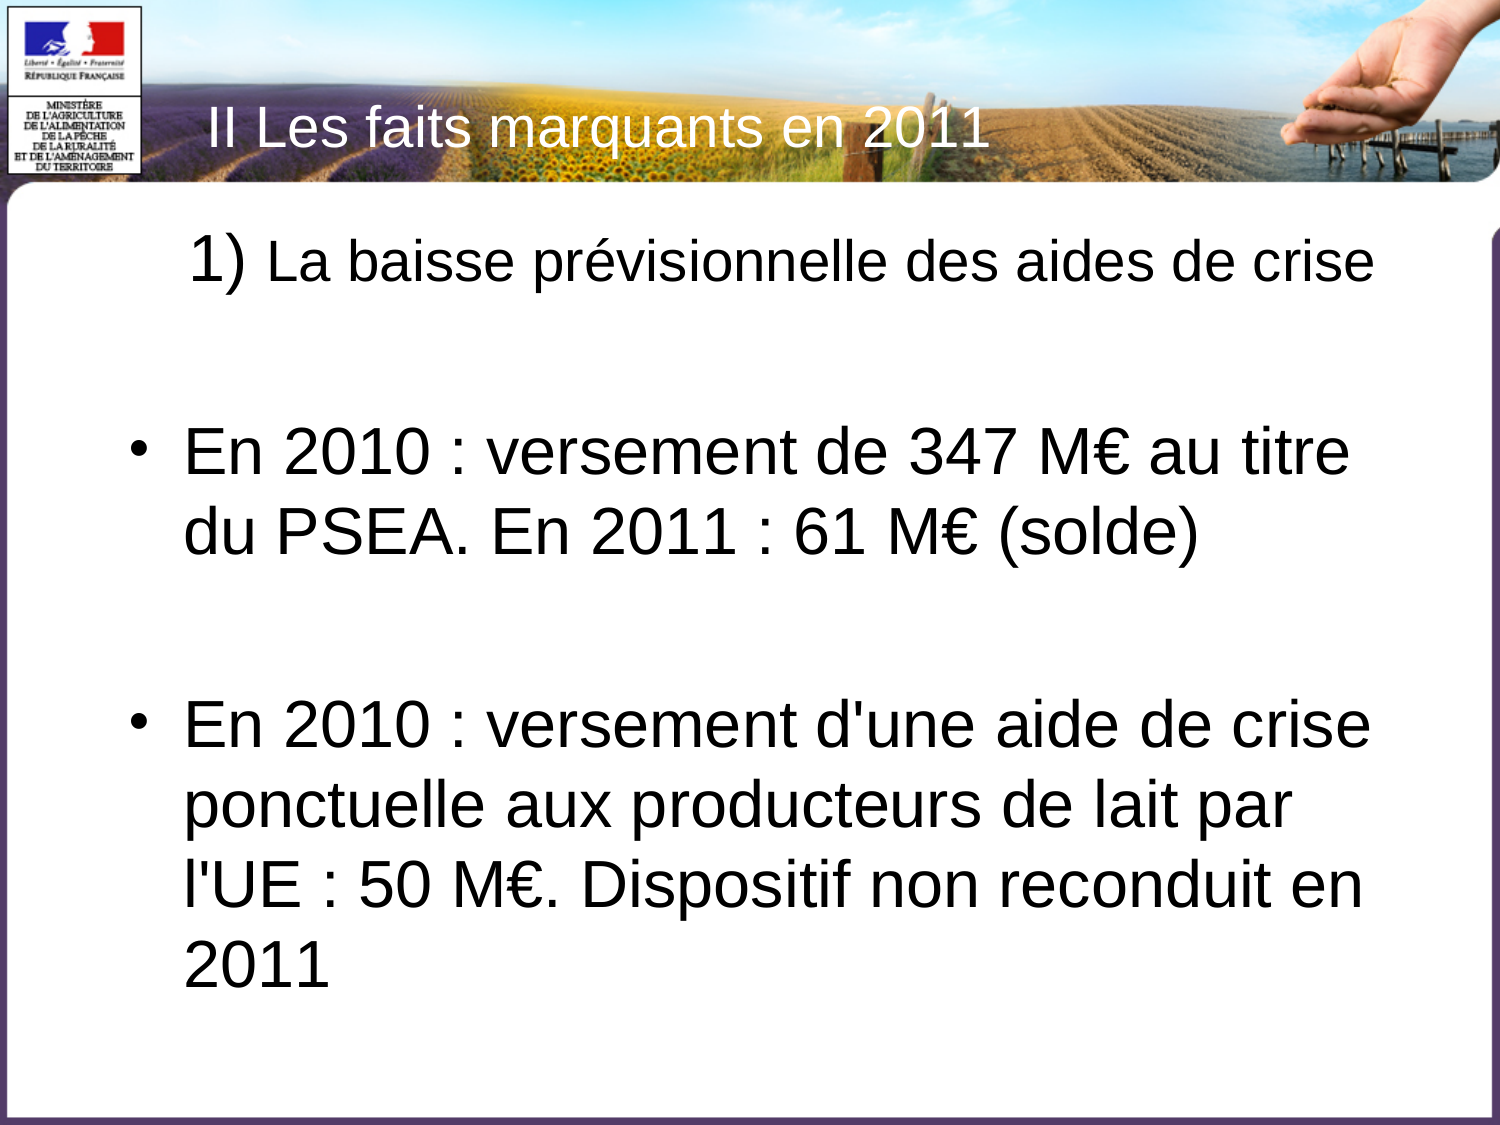

II Les faits marquants en 2011
# 1) La baisse prévisionnelle des aides de crise
En 2010 : versement de 347 M€ au titre du PSEA. En 2011 : 61 M€ (solde)
En 2010 : versement d'une aide de crise ponctuelle aux producteurs de lait par l'UE : 50 M€. Dispositif non reconduit en 2011